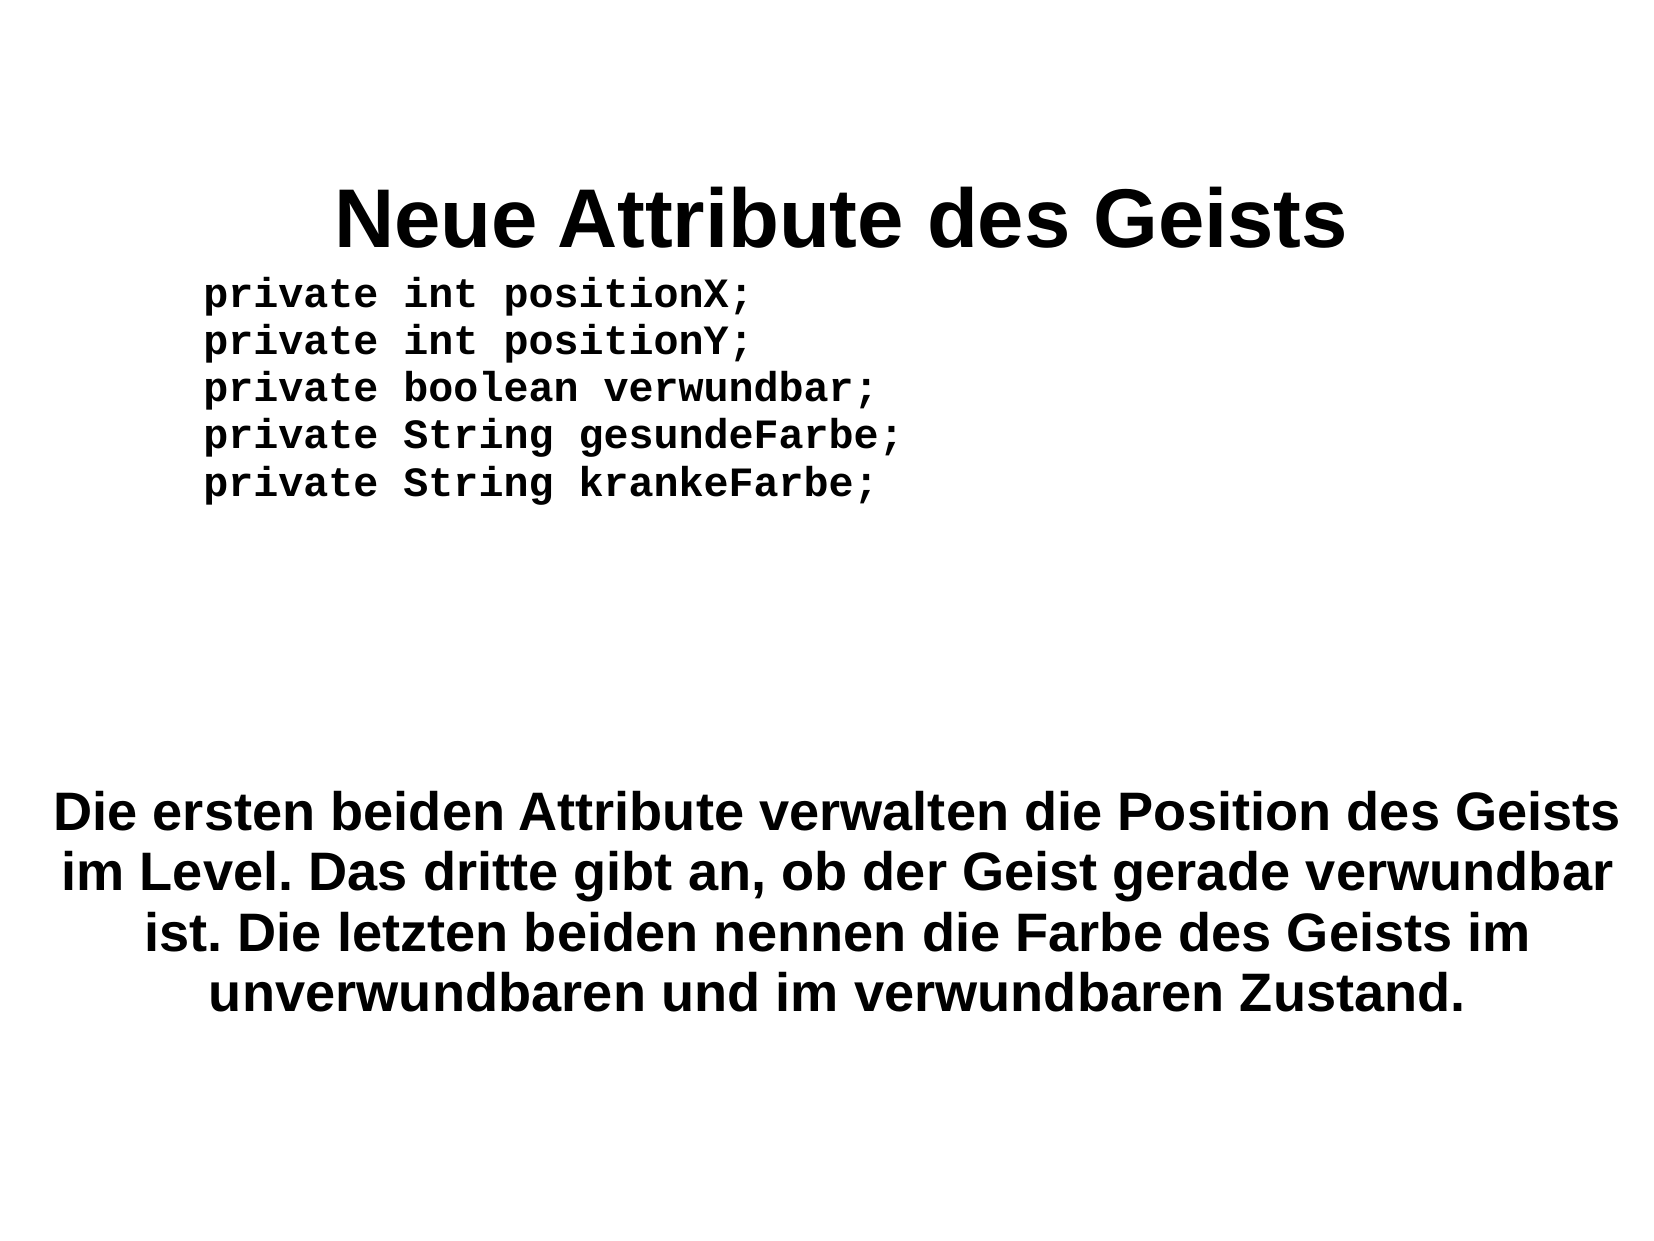

Neue Attribute des Geists
 private int positionX;
 private int positionY;
 private boolean verwundbar;
 private String gesundeFarbe;
 private String krankeFarbe;
Die ersten beiden Attribute verwalten die Position des Geists im Level. Das dritte gibt an, ob der Geist gerade verwundbar ist. Die letzten beiden nennen die Farbe des Geists im unverwundbaren und im verwundbaren Zustand.